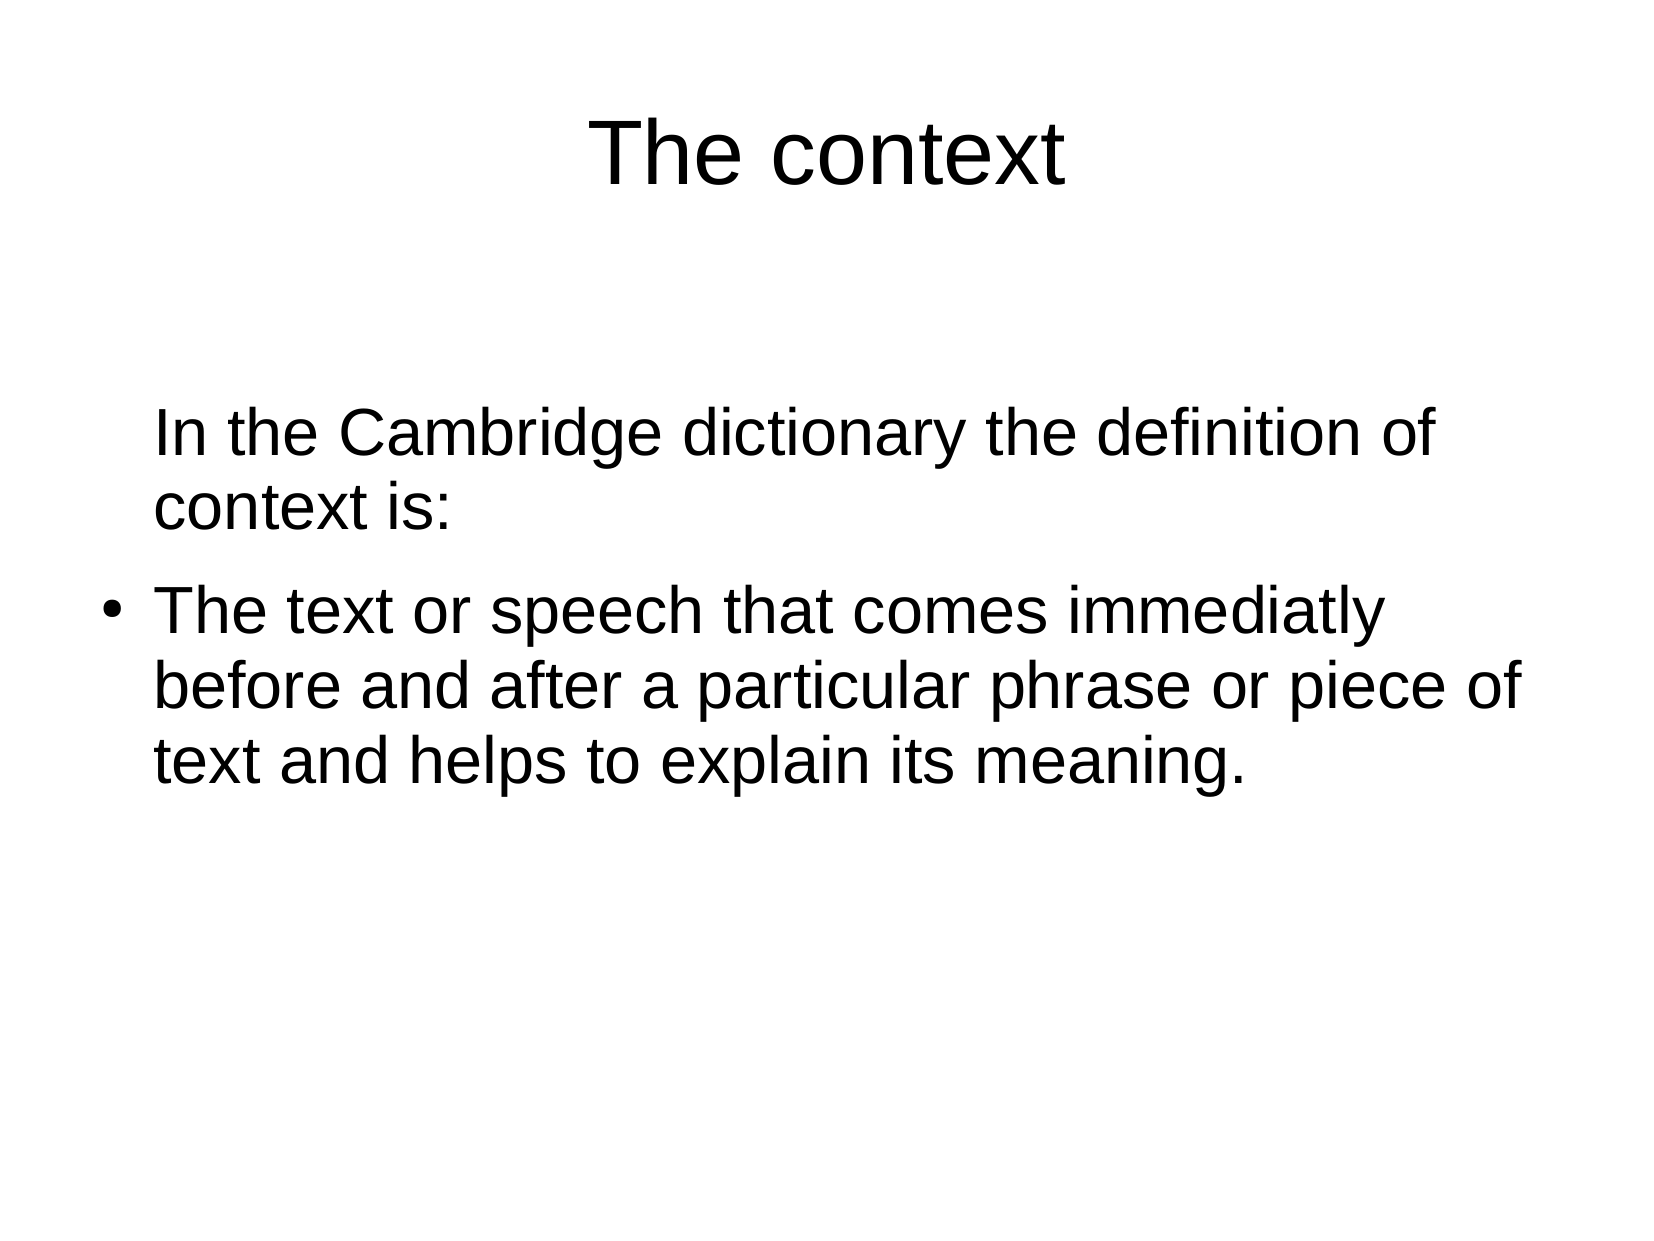

# The context
In the Cambridge dictionary the definition of context is:
The text or speech that comes immediatly before and after a particular phrase or piece of text and helps to explain its meaning.